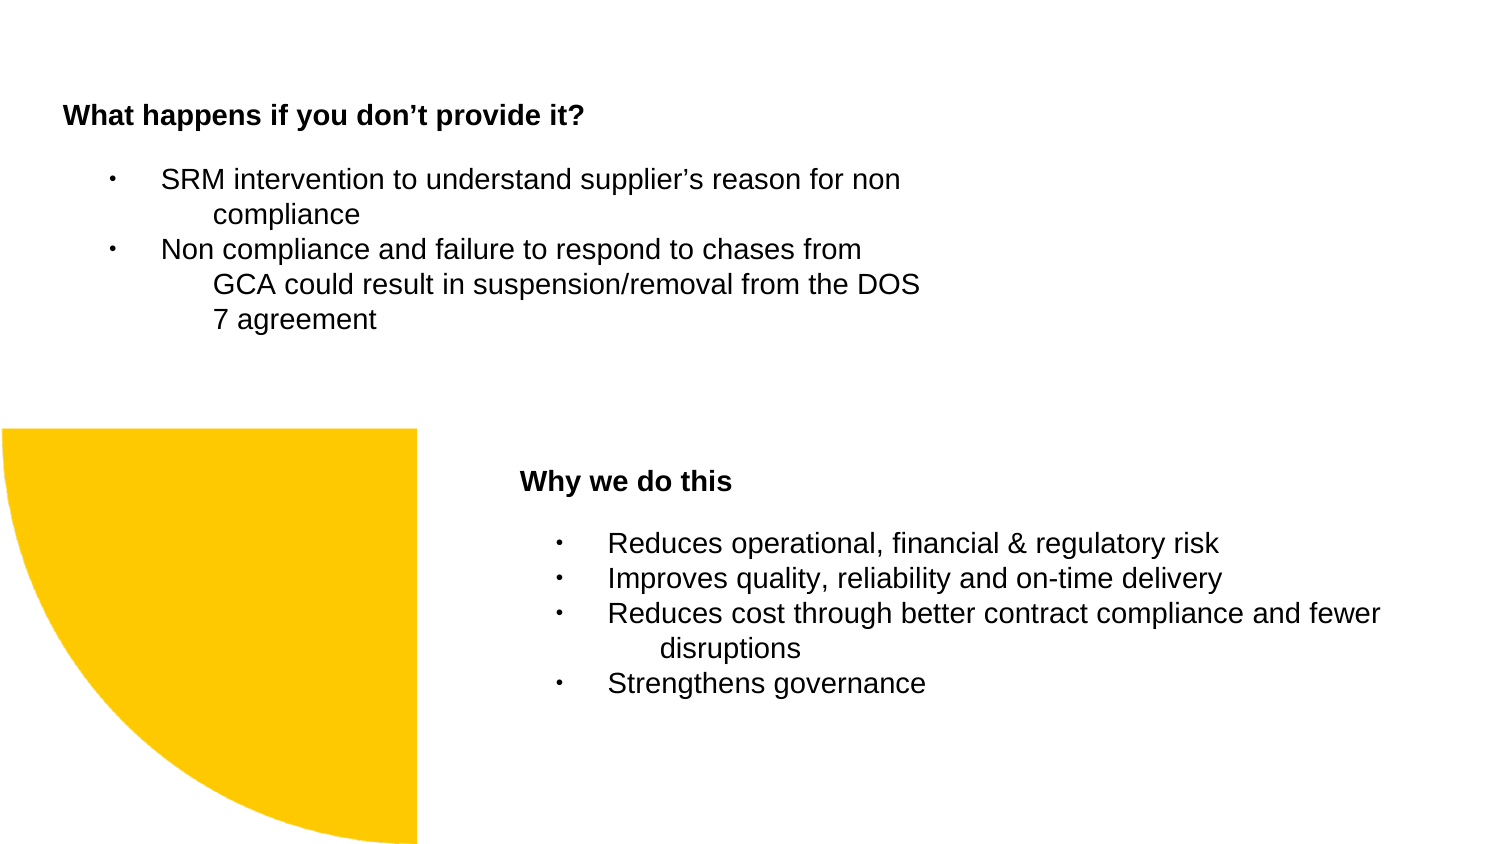

# What happens if you don’t provide it?
SRM intervention to understand supplier’s reason for non compliance
Non compliance and failure to respond to chases from GCA could result in suspension/removal from the DOS 7 agreement
Why we do this
Reduces operational, financial & regulatory risk
Improves quality, reliability and on-time delivery
Reduces cost through better contract compliance and fewer disruptions
Strengthens governance